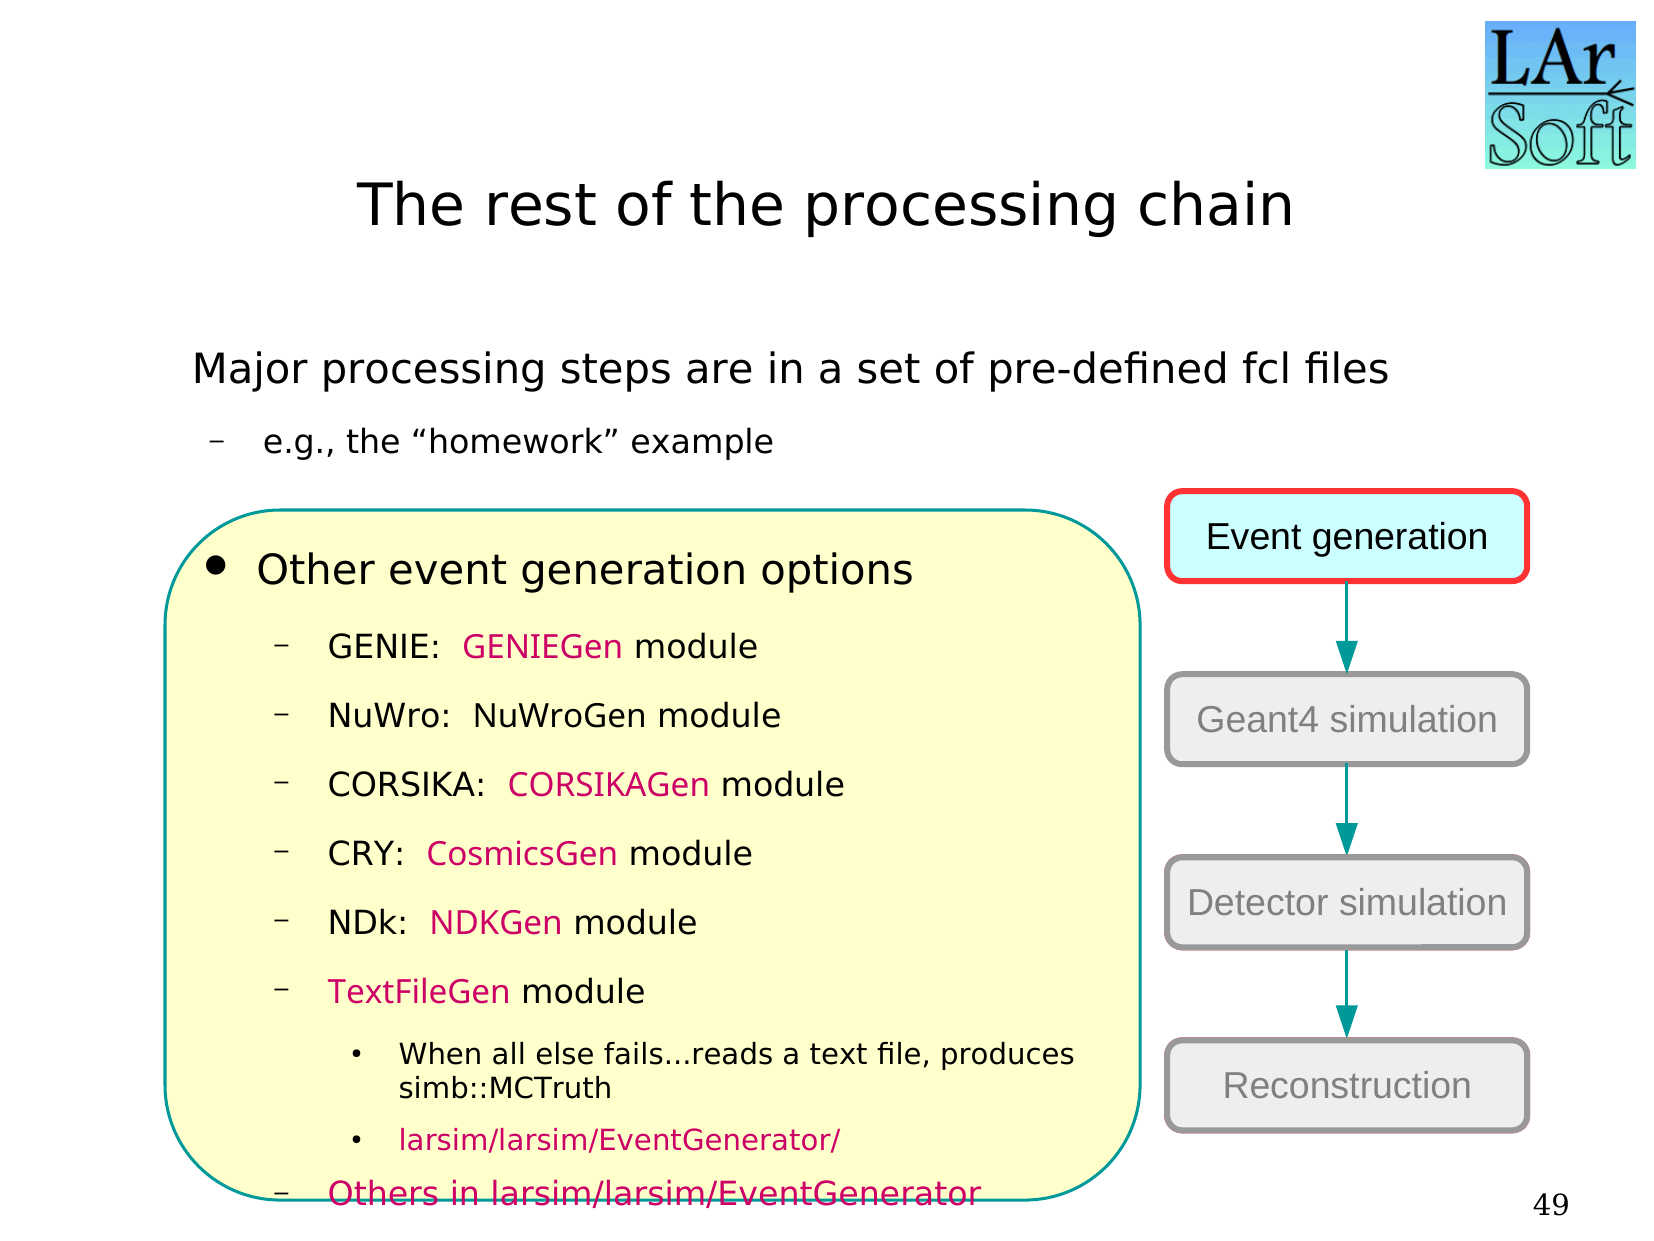

# The rest of the processing chain
Major processing steps are in a set of pre-defined fcl files
e.g., the “homework” example
Event generation
Other event generation options
GENIE: GENIEGen module
NuWro: NuWroGen module
CORSIKA: CORSIKAGen module
CRY: CosmicsGen module
NDk: NDKGen module
TextFileGen module
When all else fails...reads a text file, produces simb::MCTruth
larsim/larsim/EventGenerator/
Others in larsim/larsim/EventGenerator
Geant4 simulation
Detector simulation
Detector simulation
Reconstruction
Reconstruction
49